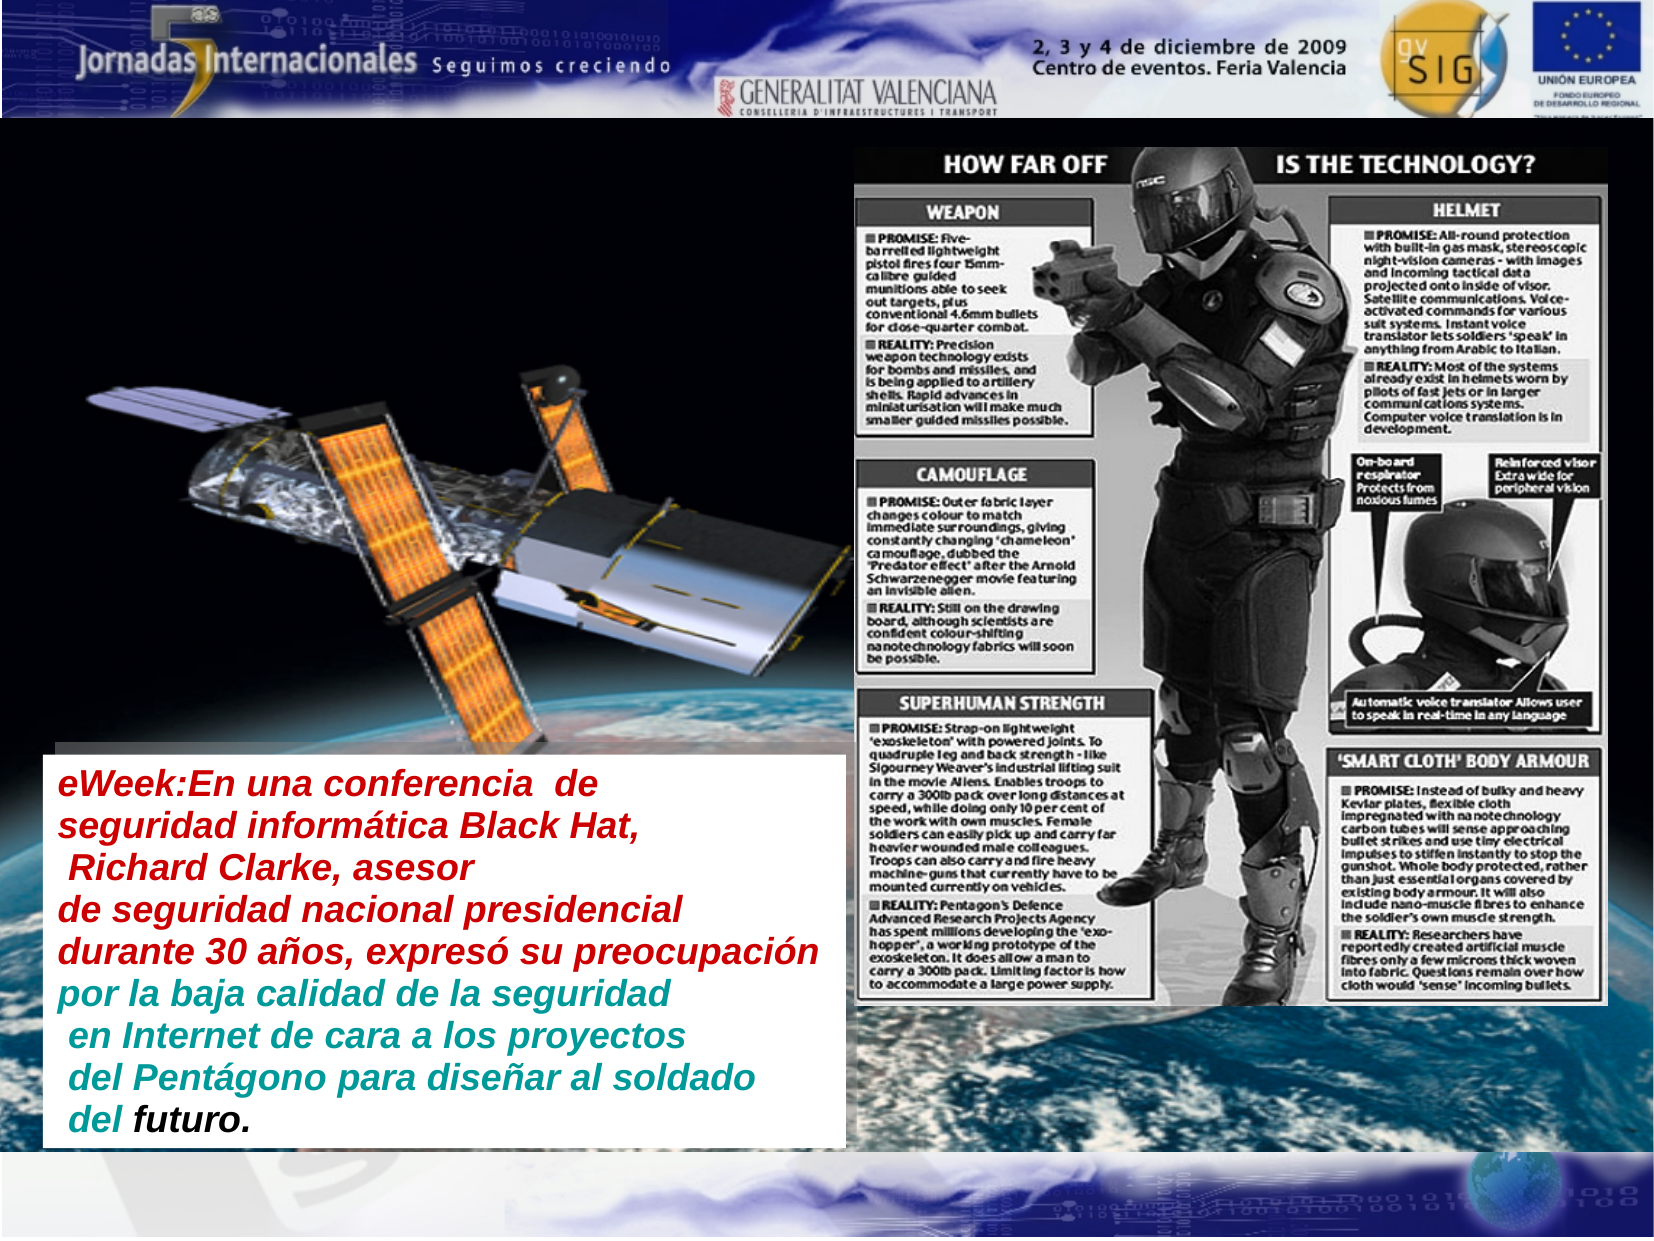

eWeek:En una conferencia de
seguridad informática Black Hat,
 Richard Clarke, asesor
de seguridad nacional presidencial
durante 30 años, expresó su preocupación
por la baja calidad de la seguridad
 en Internet de cara a los proyectos
 del Pentágono para diseñar al soldado
 del futuro.